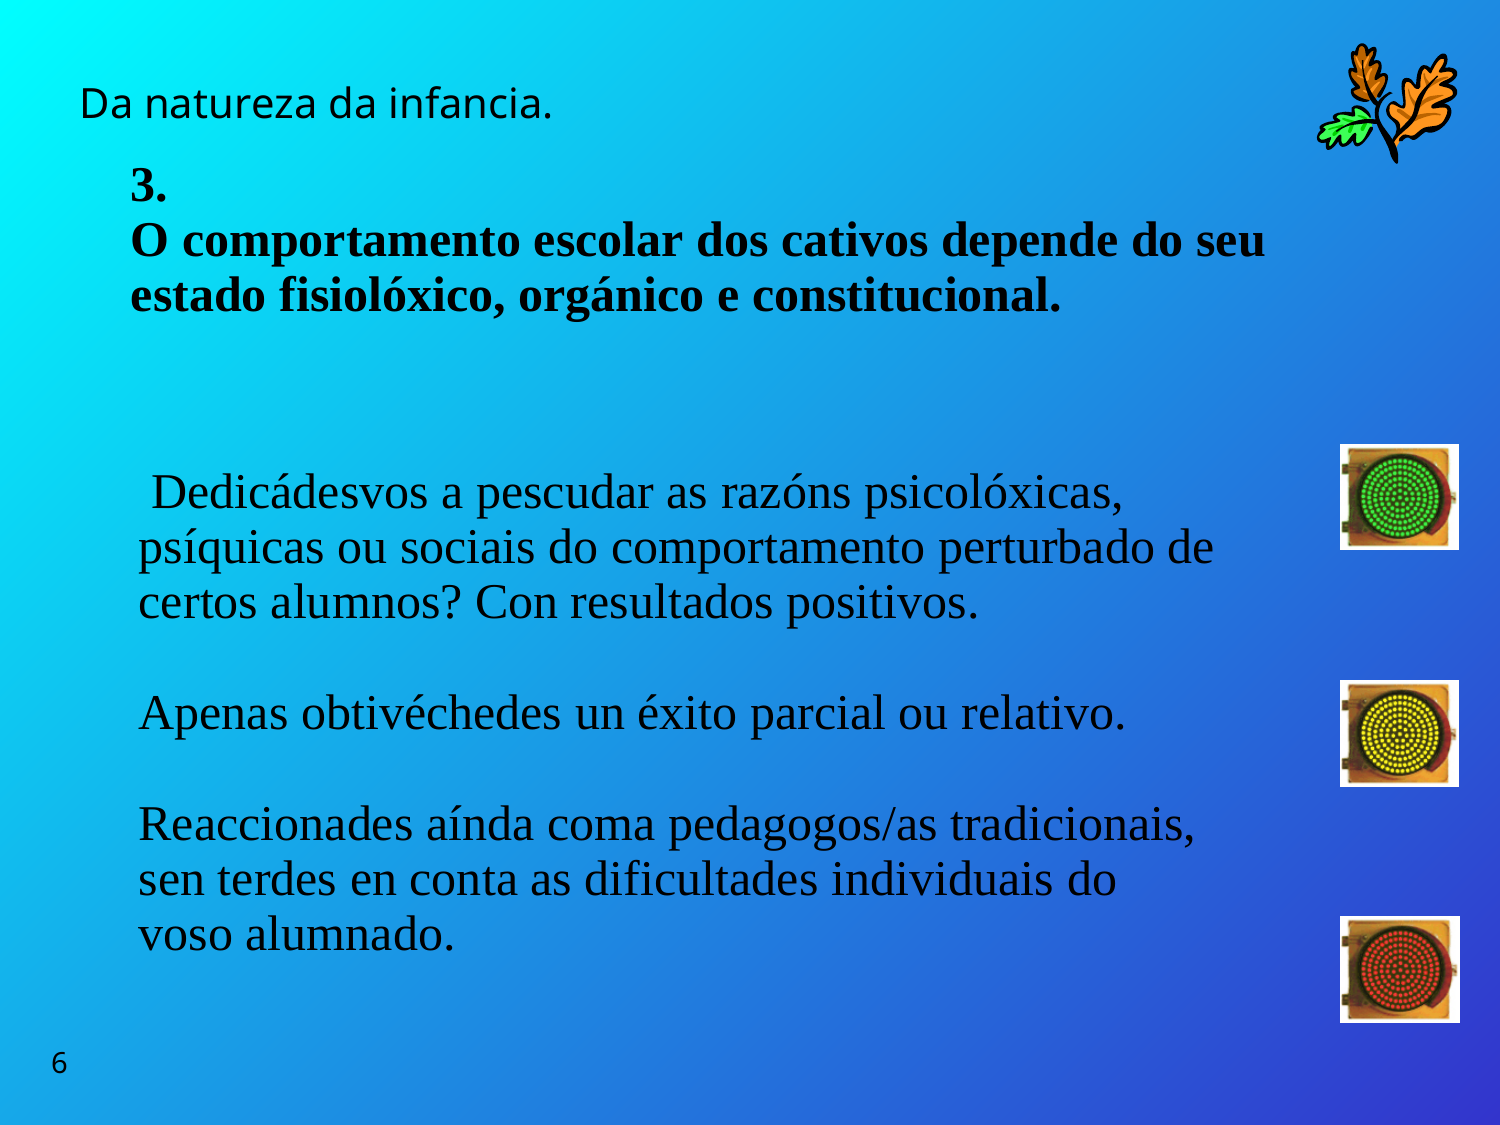

Da natureza da infancia.
3.
O comportamento escolar dos cativos depende do seu estado fisiolóxico, orgánico e constitucional.
 Dedicádesvos a pescudar as razóns psicolóxicas, psíquicas ou sociais do comportamento perturbado de certos alumnos? Con resultados positivos.
Apenas obtivéchedes un éxito parcial ou relativo.
Reaccionades aínda coma pedagogos/as tradicionais, sen terdes en conta as dificultades individuais do voso alumnado.
6